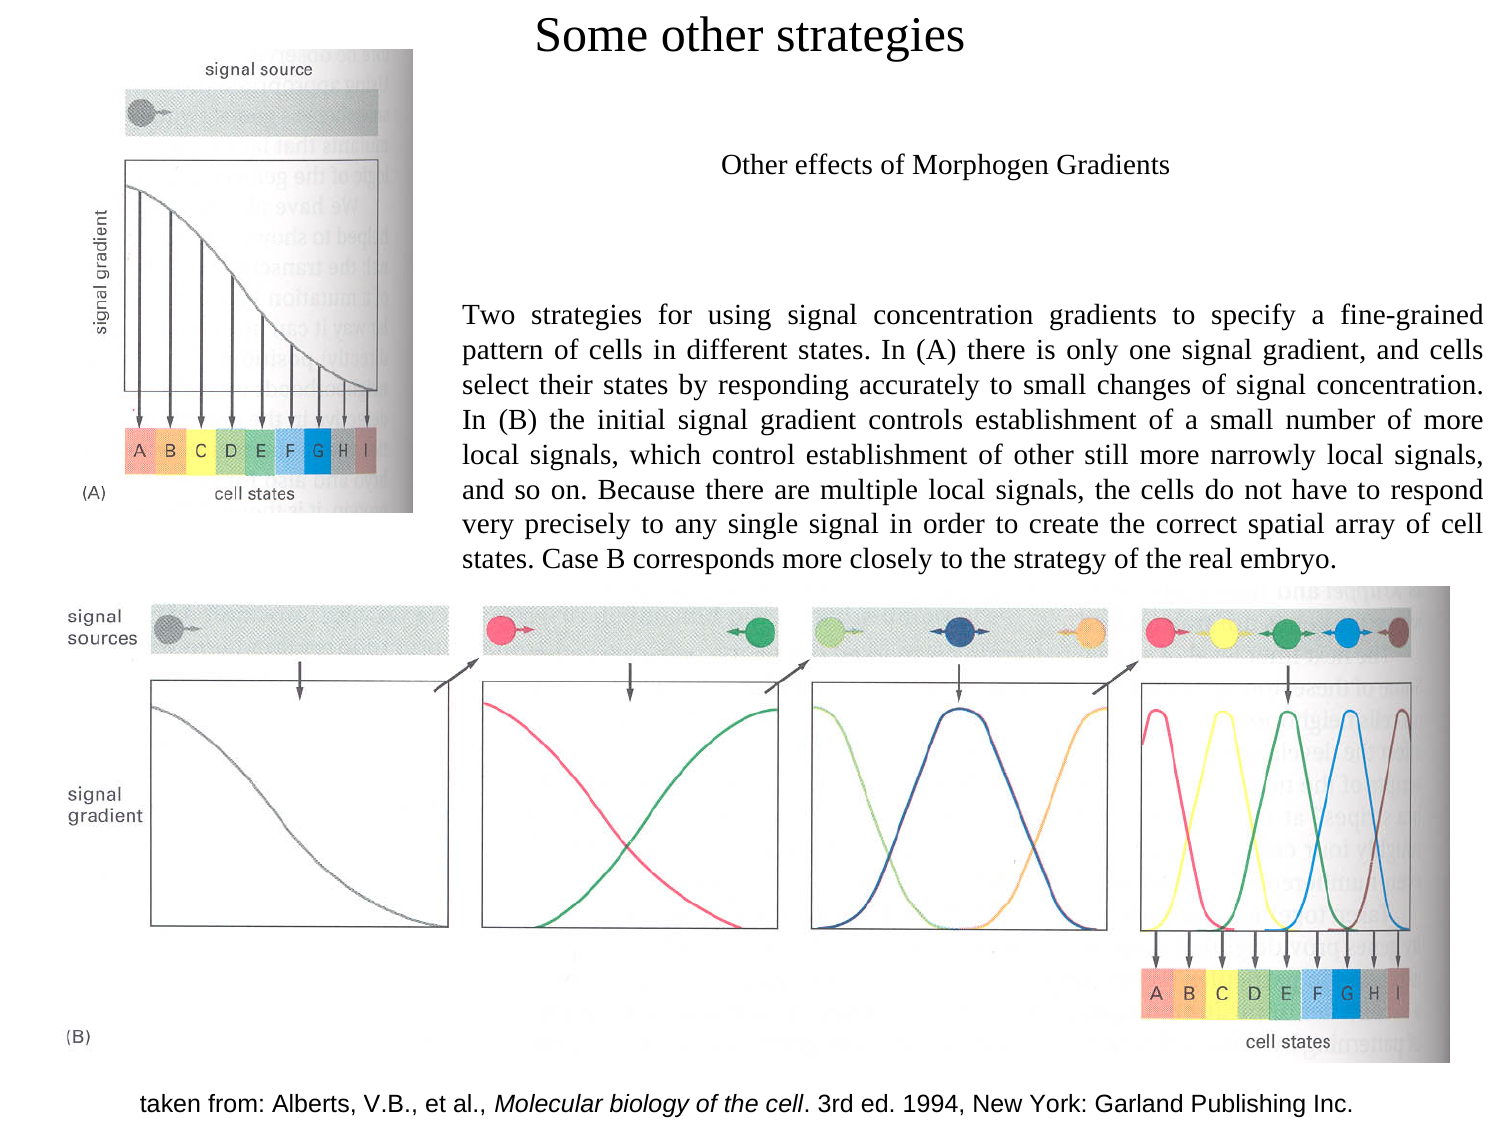

# Some other strategies
Other effects of Morphogen Gradients
Two strategies for using signal concentration gradients to specify a fine-grained pattern of cells in different states. In (A) there is only one signal gradient, and cells select their states by responding accurately to small changes of signal concentration. In (B) the initial signal gradient controls establishment of a small number of more local signals, which control establishment of other still more narrowly local signals, and so on. Because there are multiple local signals, the cells do not have to respond very precisely to any single signal in order to create the correct spatial array of cell states. Case B corresponds more closely to the strategy of the real embryo.
taken from: Alberts, V.B., et al., Molecular biology of the cell. 3rd ed. 1994, New York: Garland Publishing Inc.